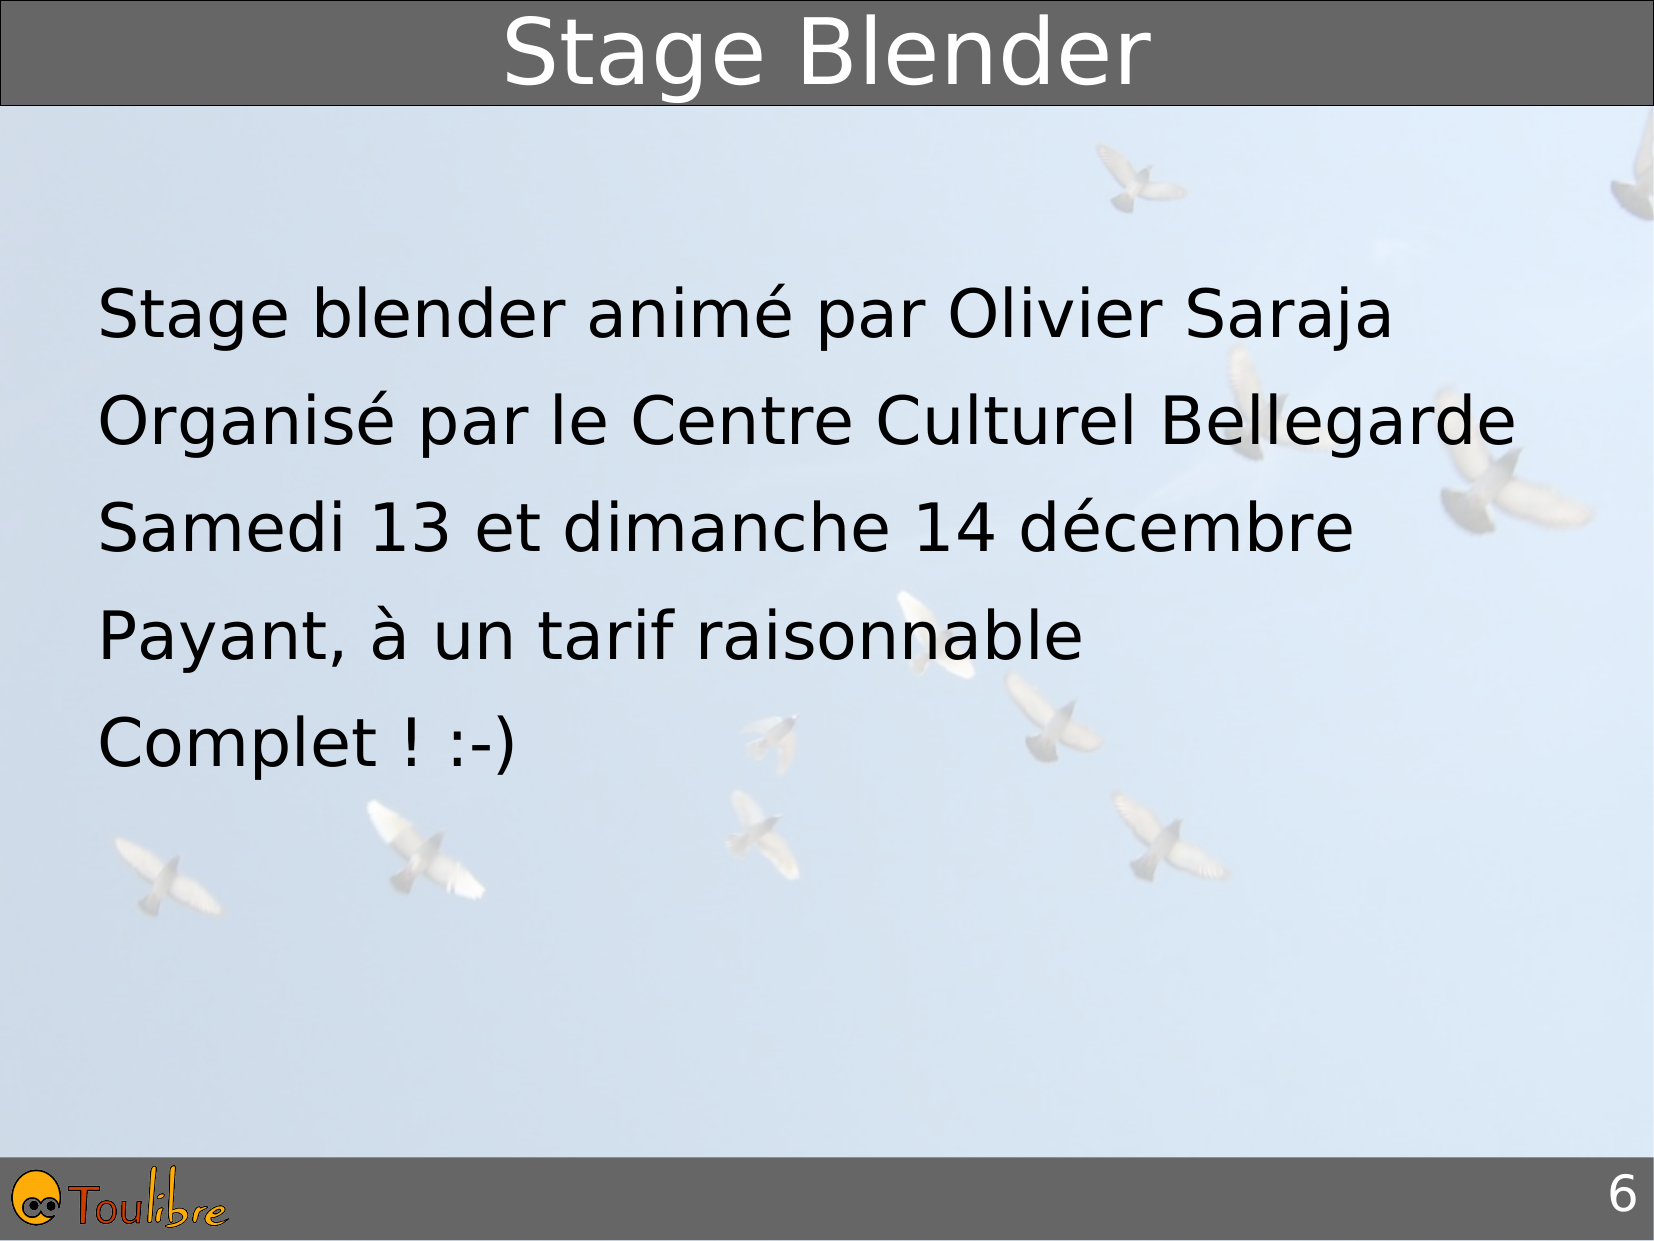

# Stage Blender
Stage blender animé par Olivier Saraja
Organisé par le Centre Culturel Bellegarde
Samedi 13 et dimanche 14 décembre
Payant, à un tarif raisonnable
Complet ! :-)